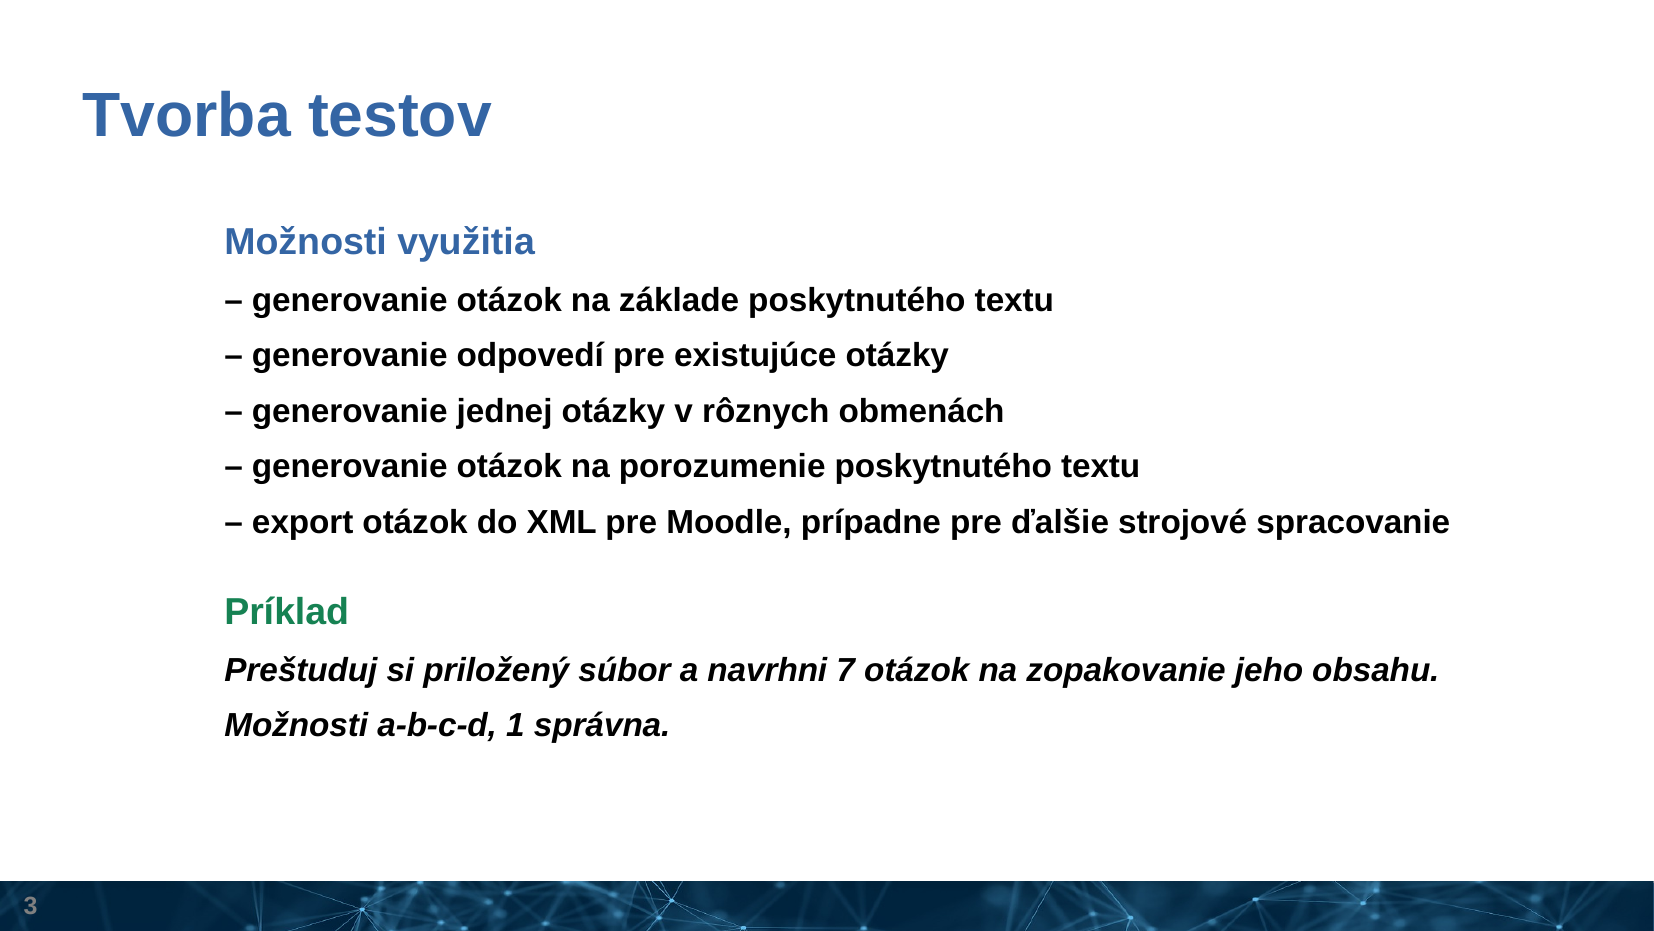

# Tvorba testov
Možnosti využitia
– generovanie otázok na základe poskytnutého textu
– generovanie odpovedí pre existujúce otázky
– generovanie jednej otázky v rôznych obmenách
– generovanie otázok na porozumenie poskytnutého textu
– export otázok do XML pre Moodle, prípadne pre ďalšie strojové spracovanie
Príklad
Preštuduj si priložený súbor a navrhni 7 otázok na zopakovanie jeho obsahu.
Možnosti a-b-c-d, 1 správna.